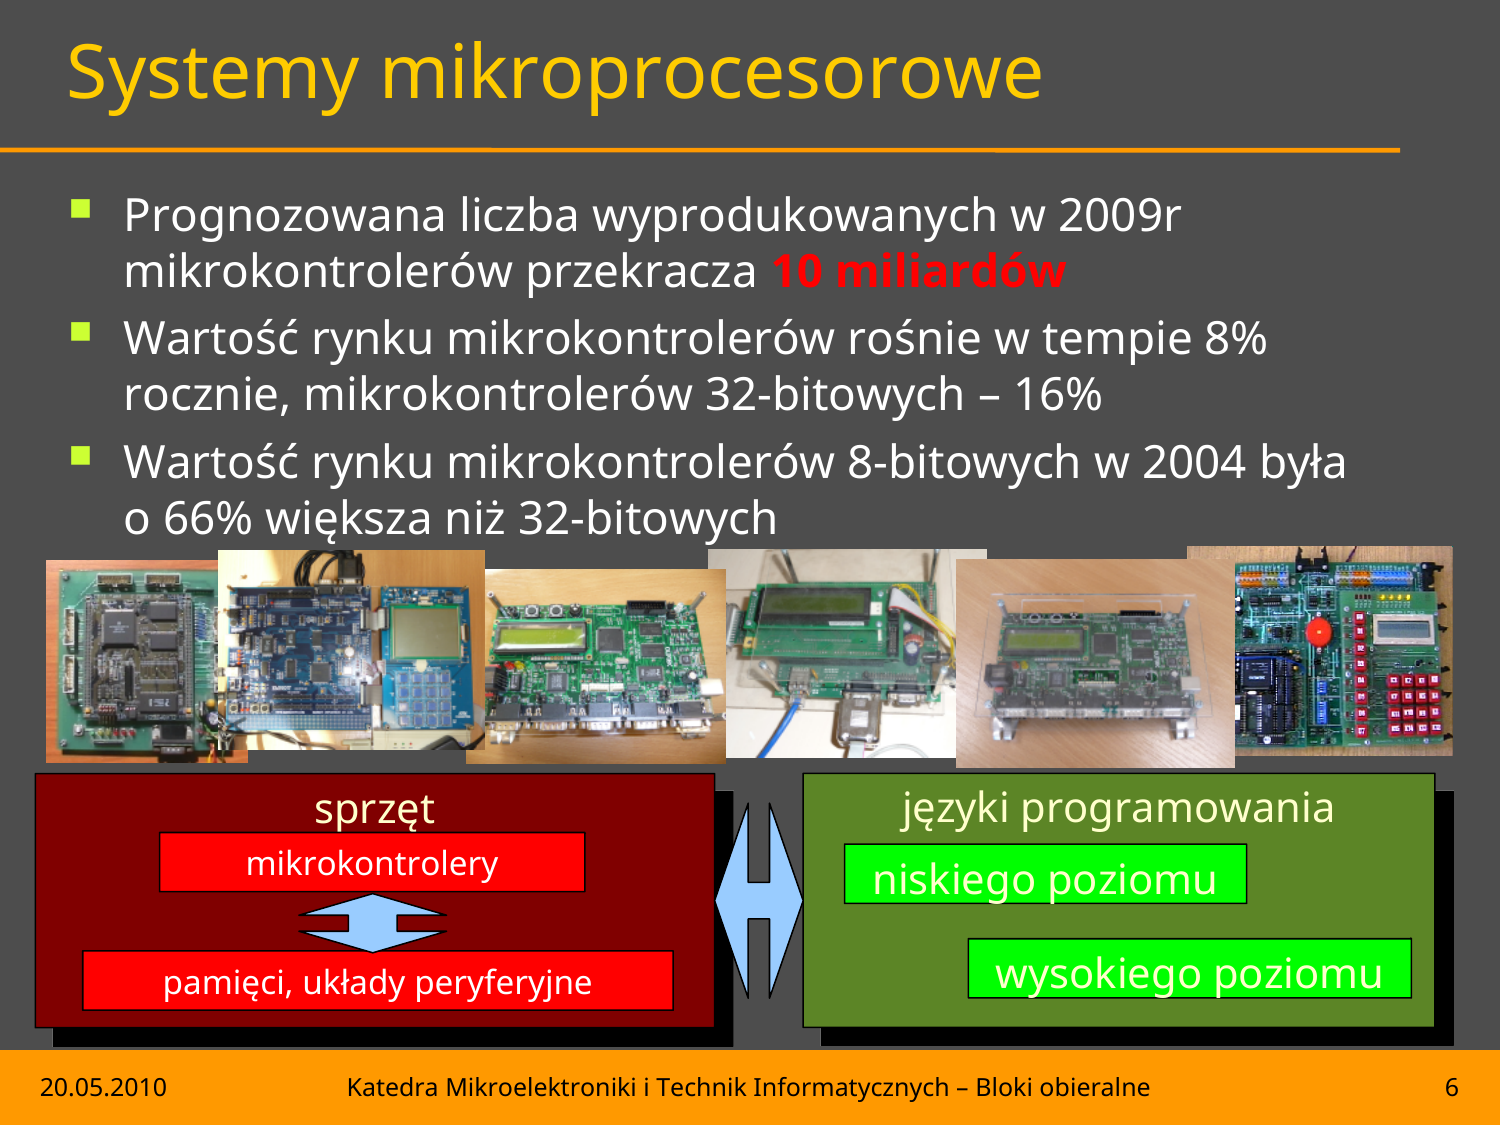

# Systemy mikroprocesorowe
Prognozowana liczba wyprodukowanych w 2009r mikrokontrolerów przekracza 10 miliardów
Wartość rynku mikrokontrolerów rośnie w tempie 8% rocznie, mikrokontrolerów 32-bitowych – 16%
Wartość rynku mikrokontrolerów 8-bitowych w 2004 była o 66% większa niż 32-bitowych
języki programowania
sprzęt
mikrokontrolery
niskiego poziomu
wysokiego poziomu
pamięci, układy peryferyjne
20.05.2010
Katedra Mikroelektroniki i Technik Informatycznych – Bloki obieralne
6